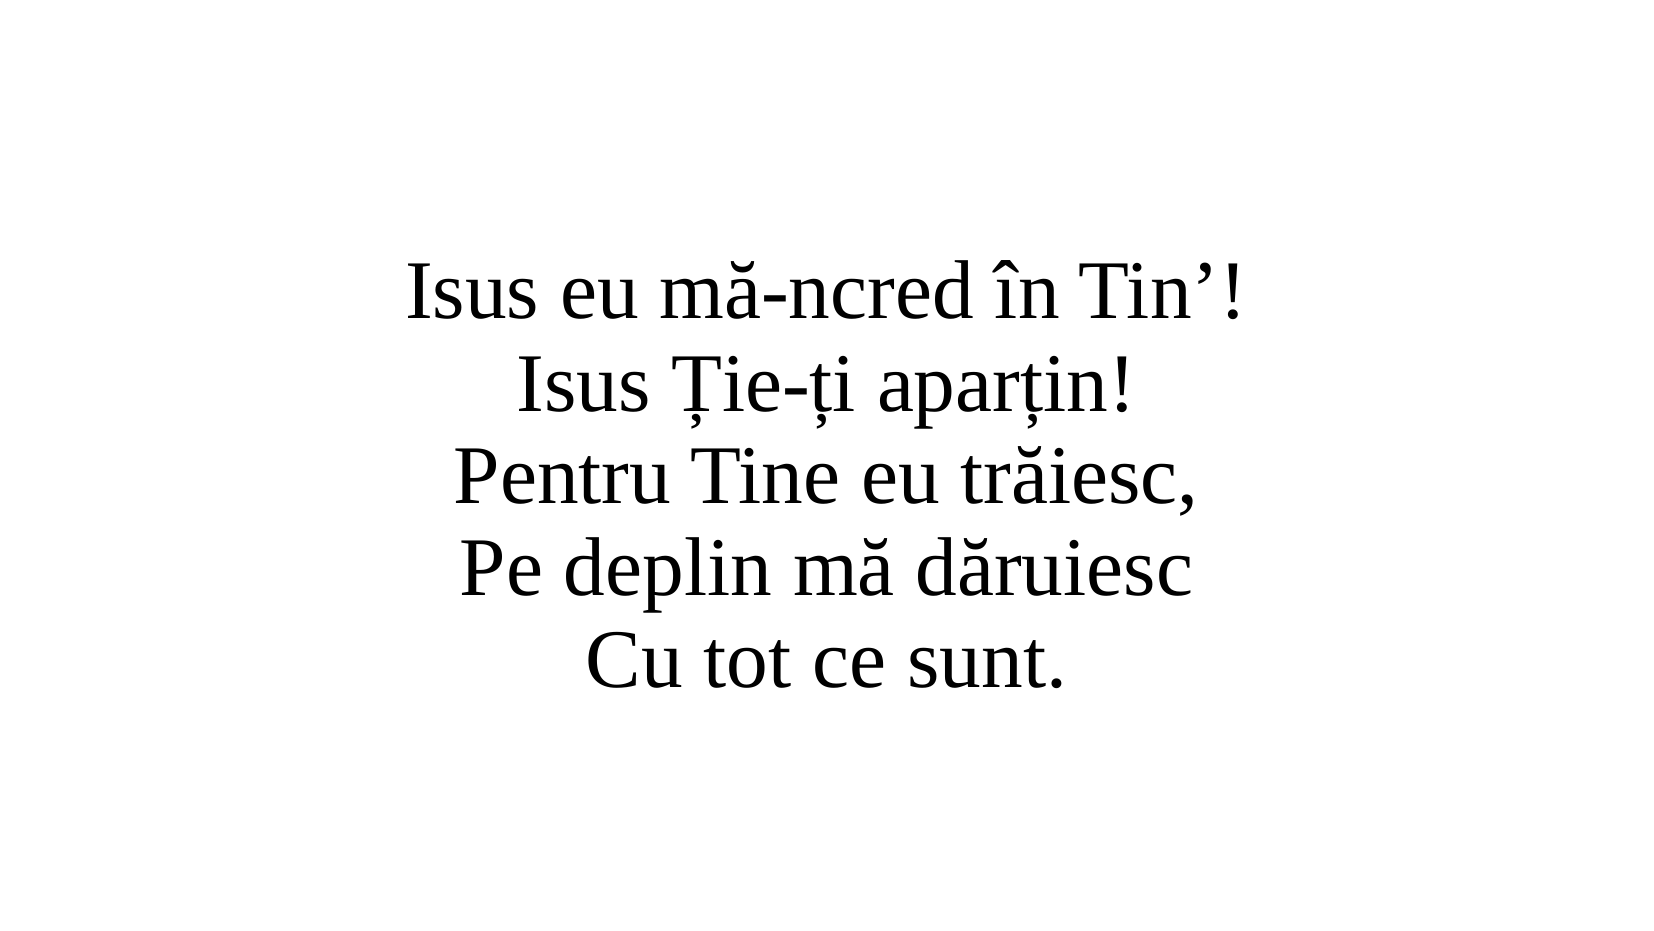

# Isus eu mă-ncred în Tin’!
Isus Ție-ți aparțin!
Pentru Tine eu trăiesc,
Pe deplin mă dăruiesc
Cu tot ce sunt.